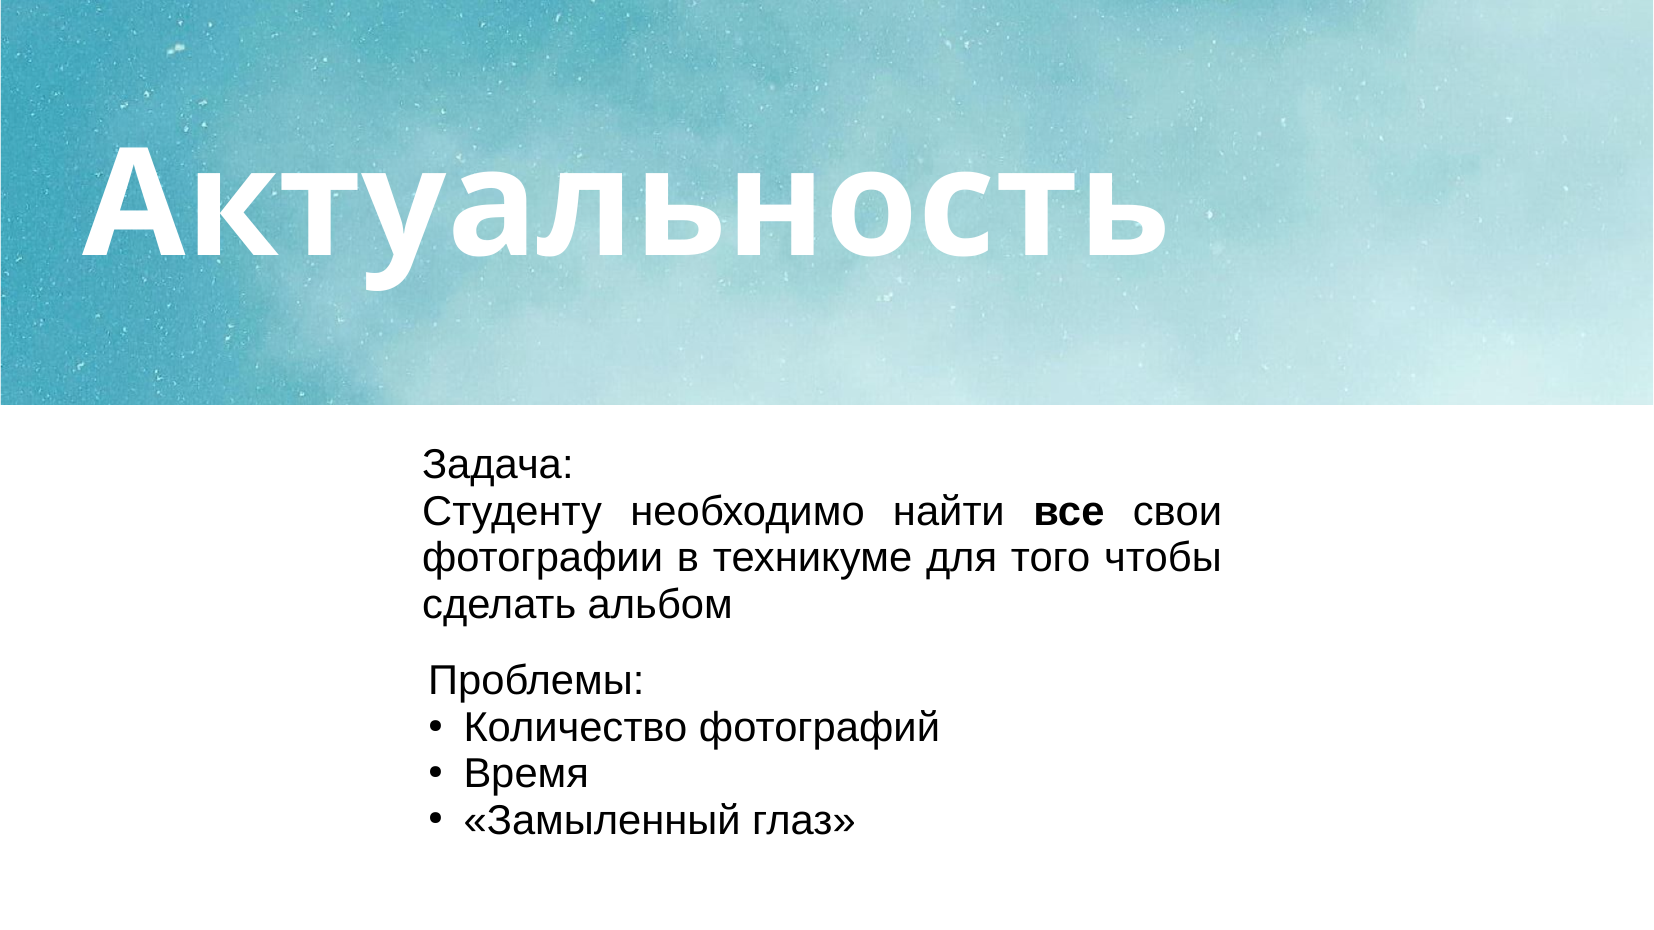

# Актуальность
Задача:
Студенту необходимо найти все свои фотографии в техникуме для того чтобы сделать альбом
Проблемы:
Количество фотографий
Время
«Замыленный глаз»